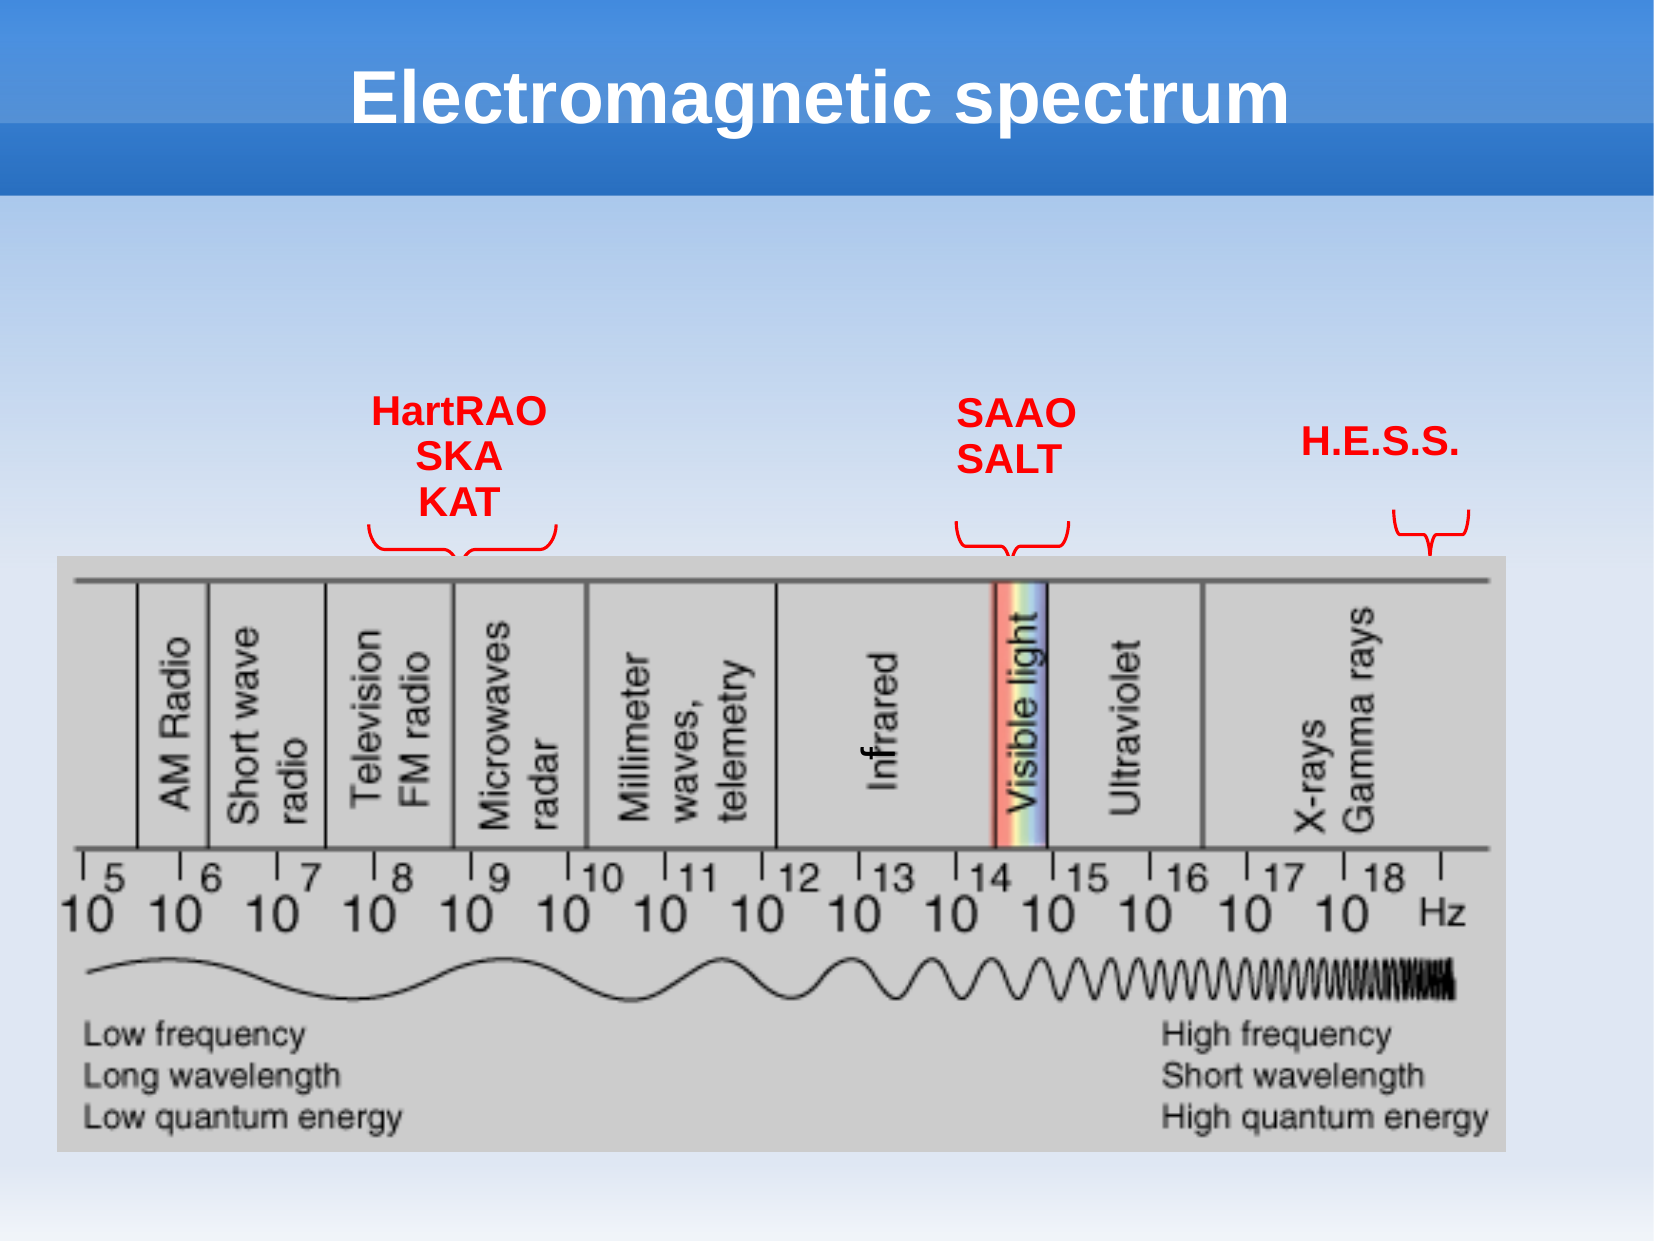

# Electromagnetic spectrum
HartRAO
SKA
KAT
SAAO
SALT
H.E.S.S.